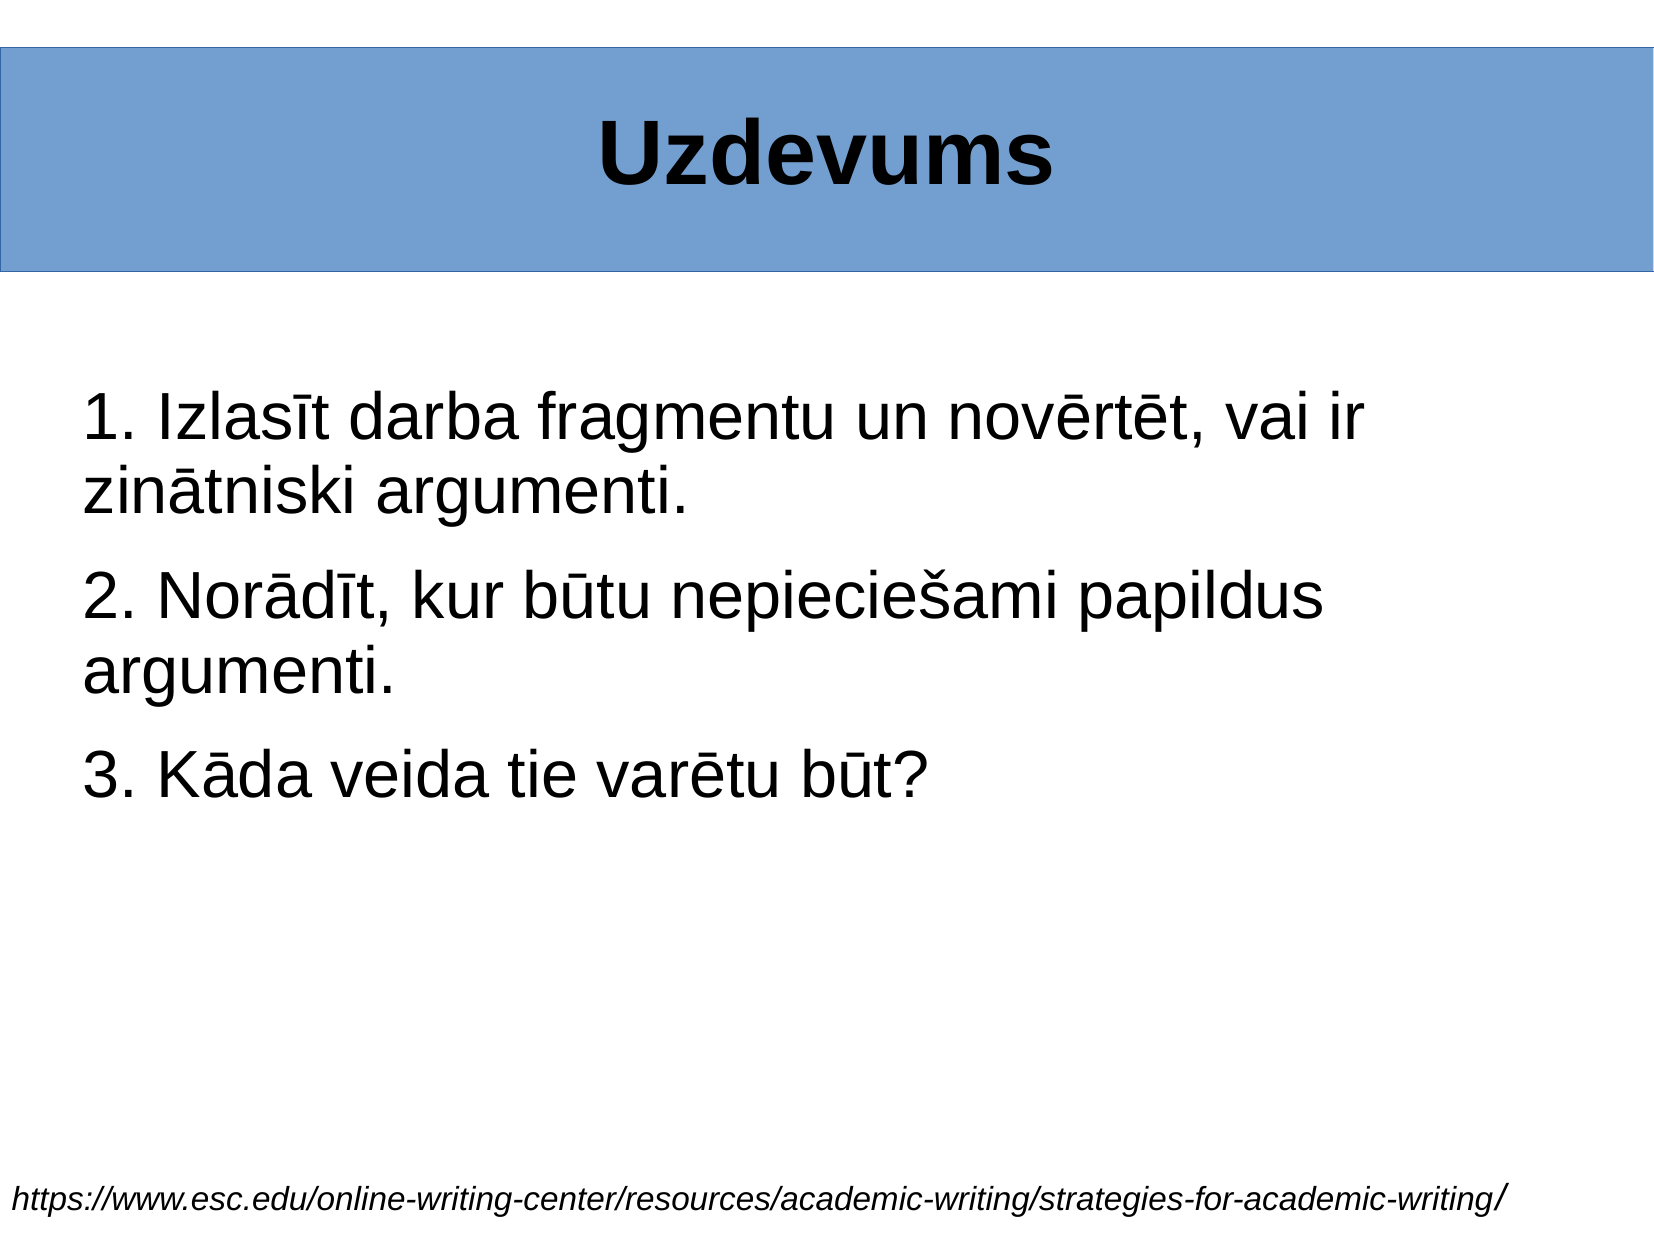

# Uzdevums
1. Izlasīt darba fragmentu un novērtēt, vai ir zinātniski argumenti.
2. Norādīt, kur būtu nepieciešami papildus argumenti.
3. Kāda veida tie varētu būt?
https://www.esc.edu/online-writing-center/resources/academic-writing/strategies-for-academic-writing/